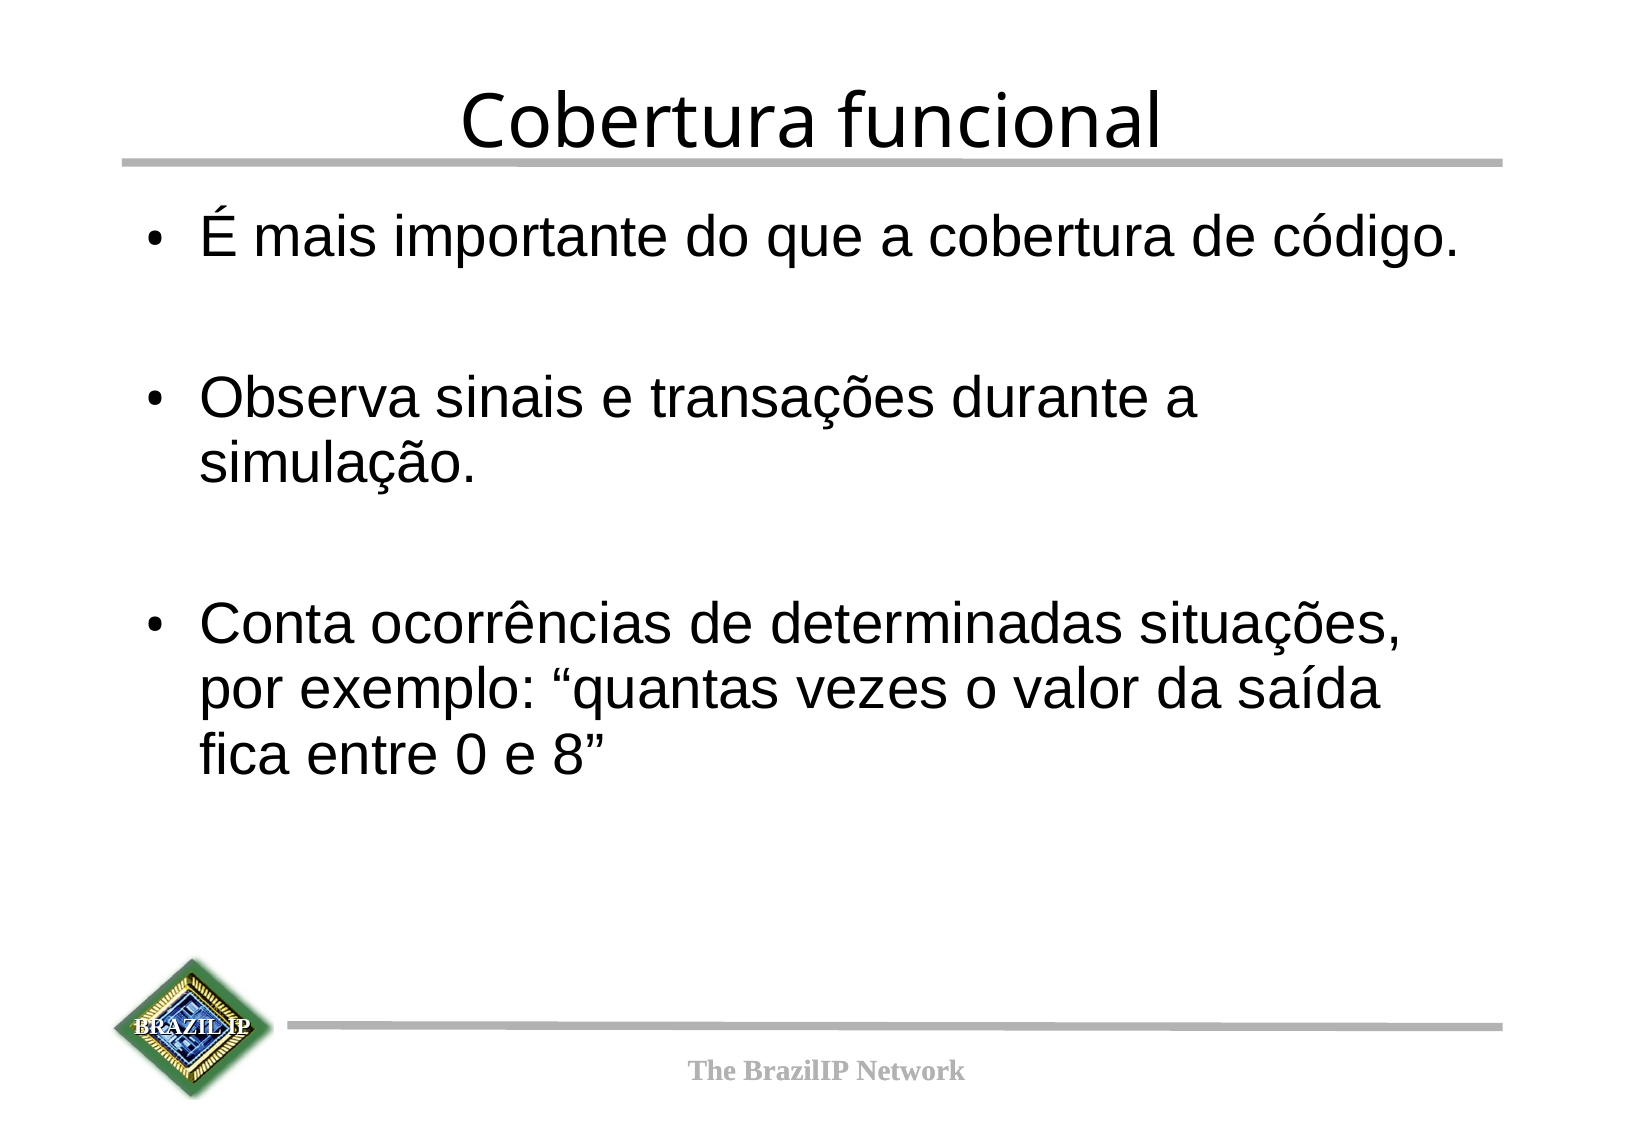

# Cobertura funcional
É mais importante do que a cobertura de código.
Observa sinais e transações durante a simulação.
Conta ocorrências de determinadas situações,
por exemplo: “quantas vezes o valor da saída fica entre 0 e 8”